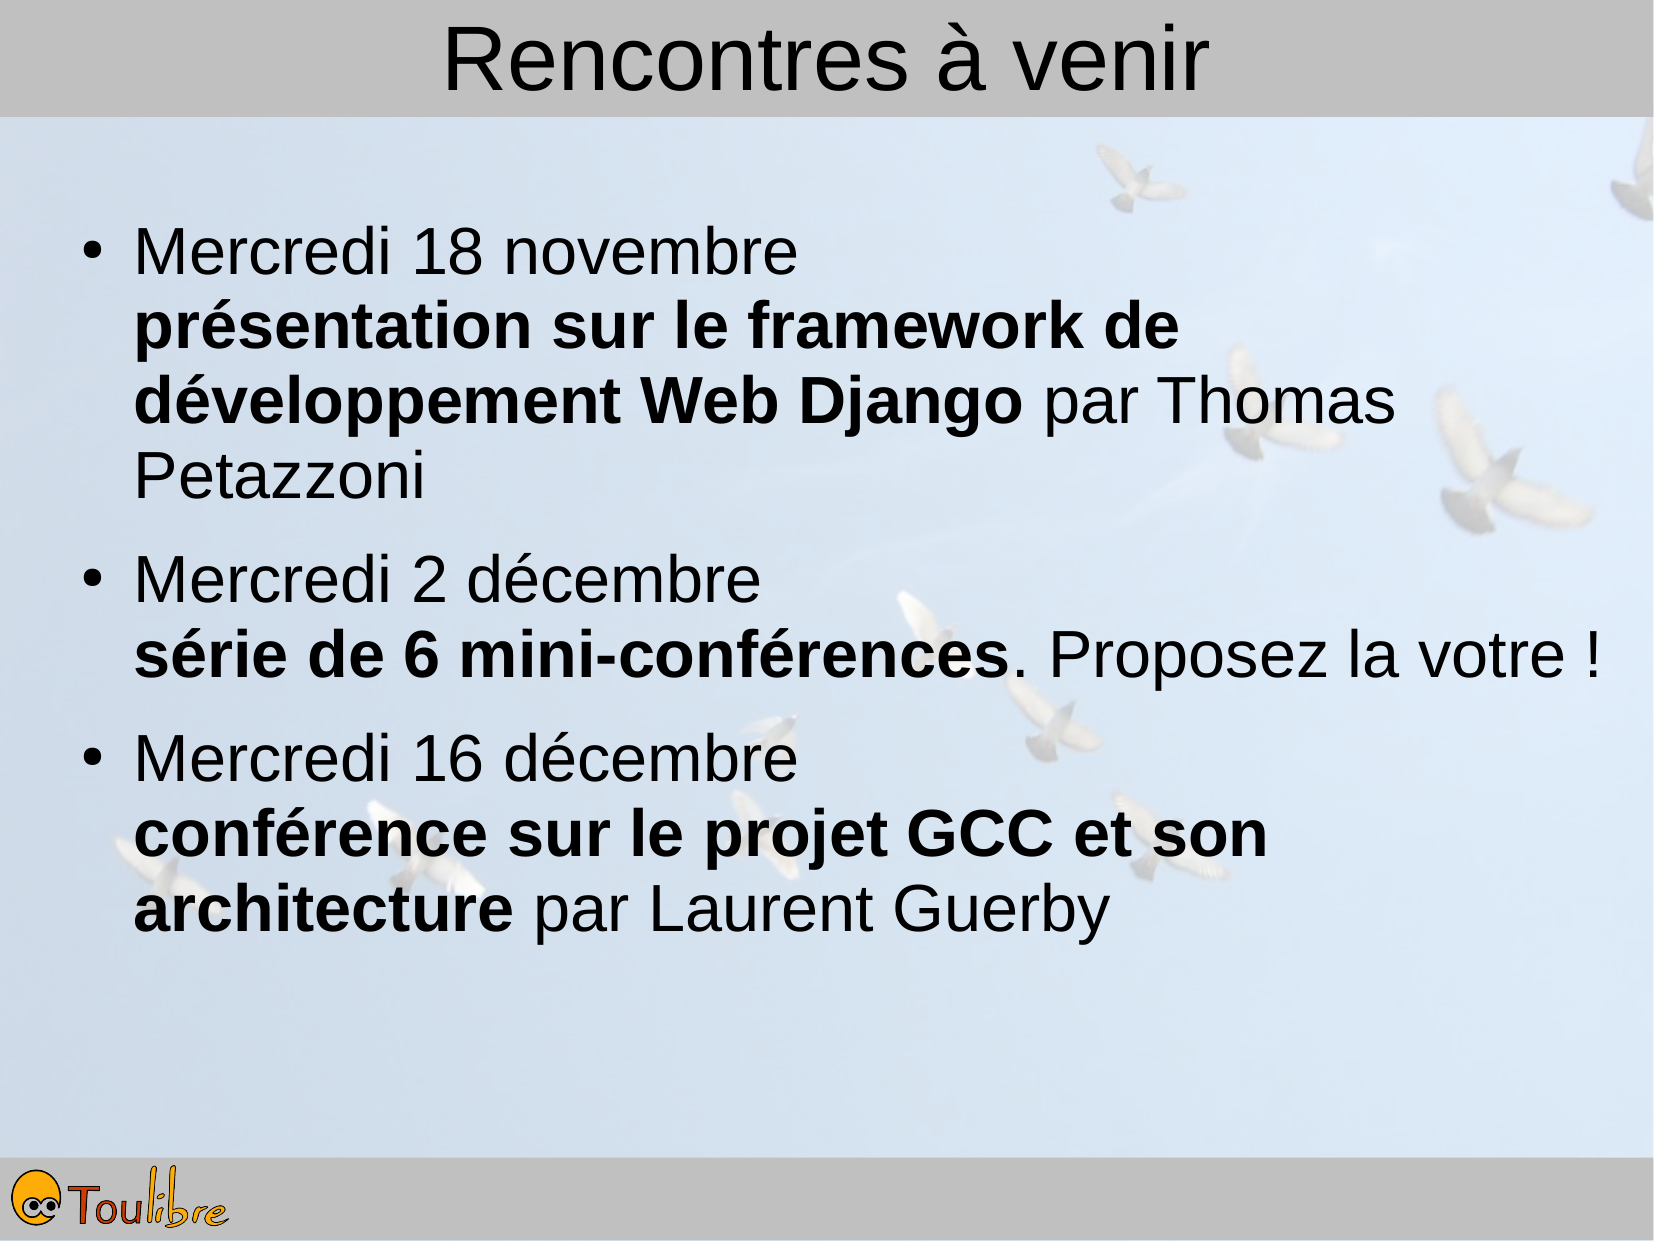

# Rencontres à venir
Mercredi 18 novembre
présentation sur le framework de développement Web Django par Thomas Petazzoni
Mercredi 2 décembre
série de 6 mini-conférences. Proposez la votre !
Mercredi 16 décembre
conférence sur le projet GCC et son architecture par Laurent Guerby